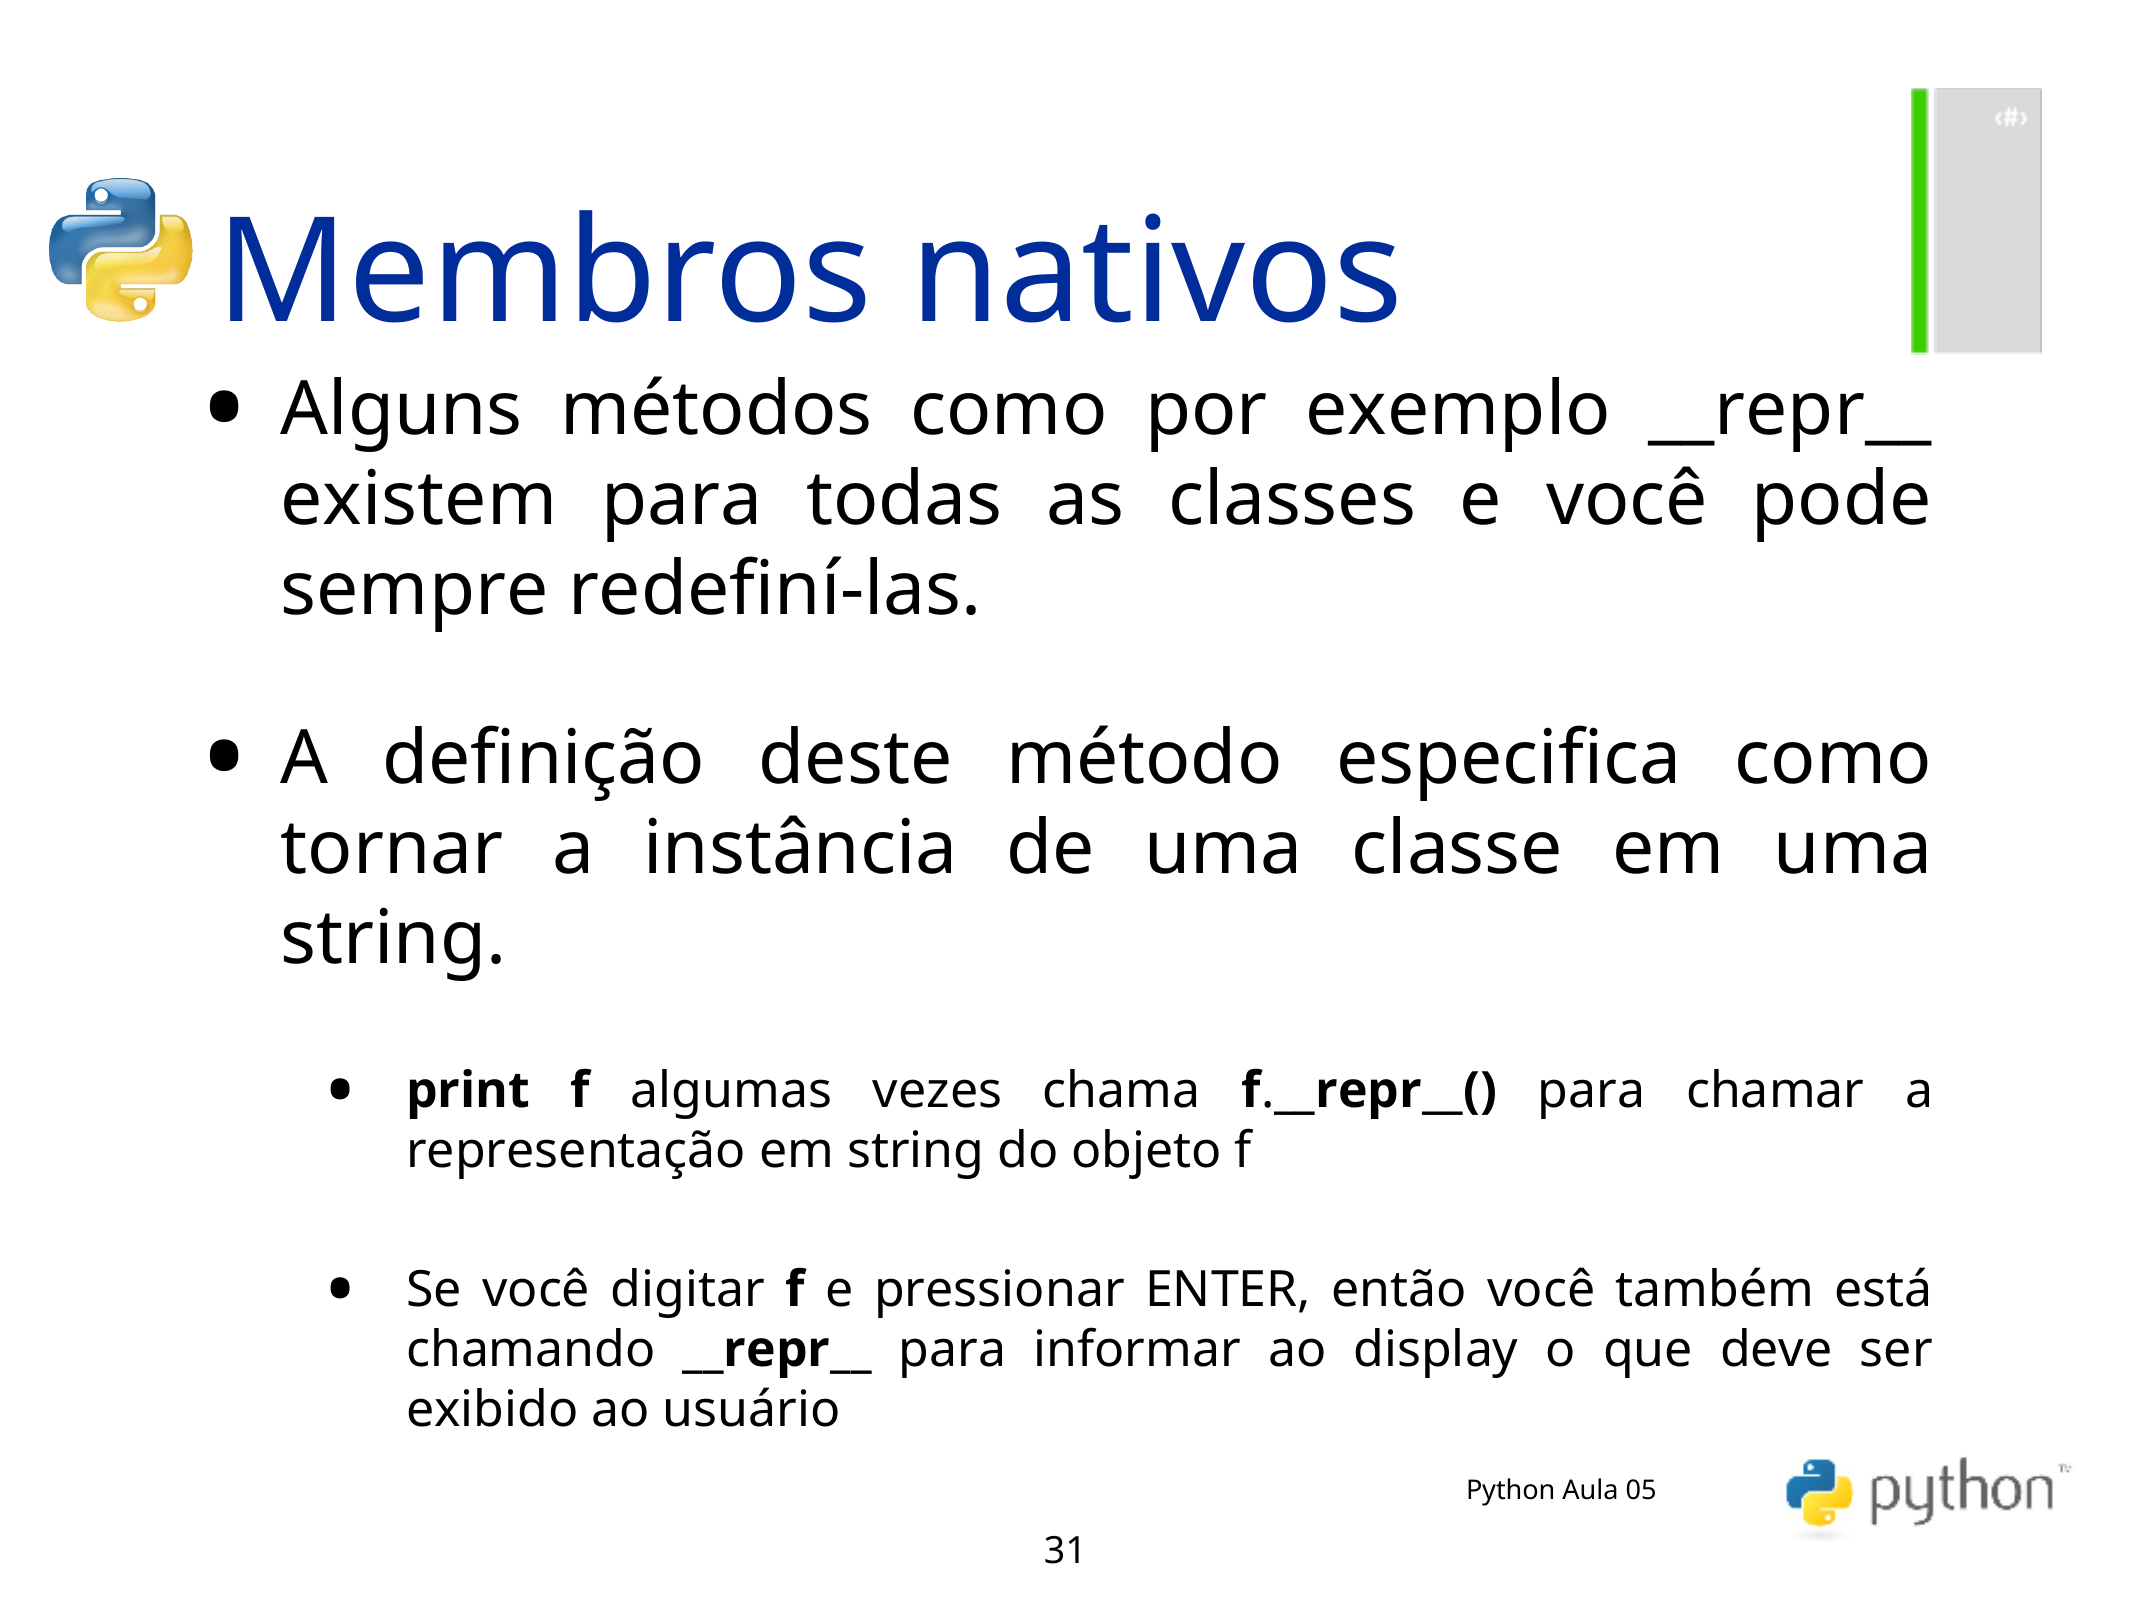

# Membros nativos
Alguns métodos como por exemplo __repr__ existem para todas as classes e você pode sempre redefiní-las.
A definição deste método especifica como tornar a instância de uma classe em uma string.
print f algumas vezes chama f.__repr__() para chamar a representação em string do objeto f
Se você digitar f e pressionar ENTER, então você também está chamando __repr__ para informar ao display o que deve ser exibido ao usuário
Python Aula 05